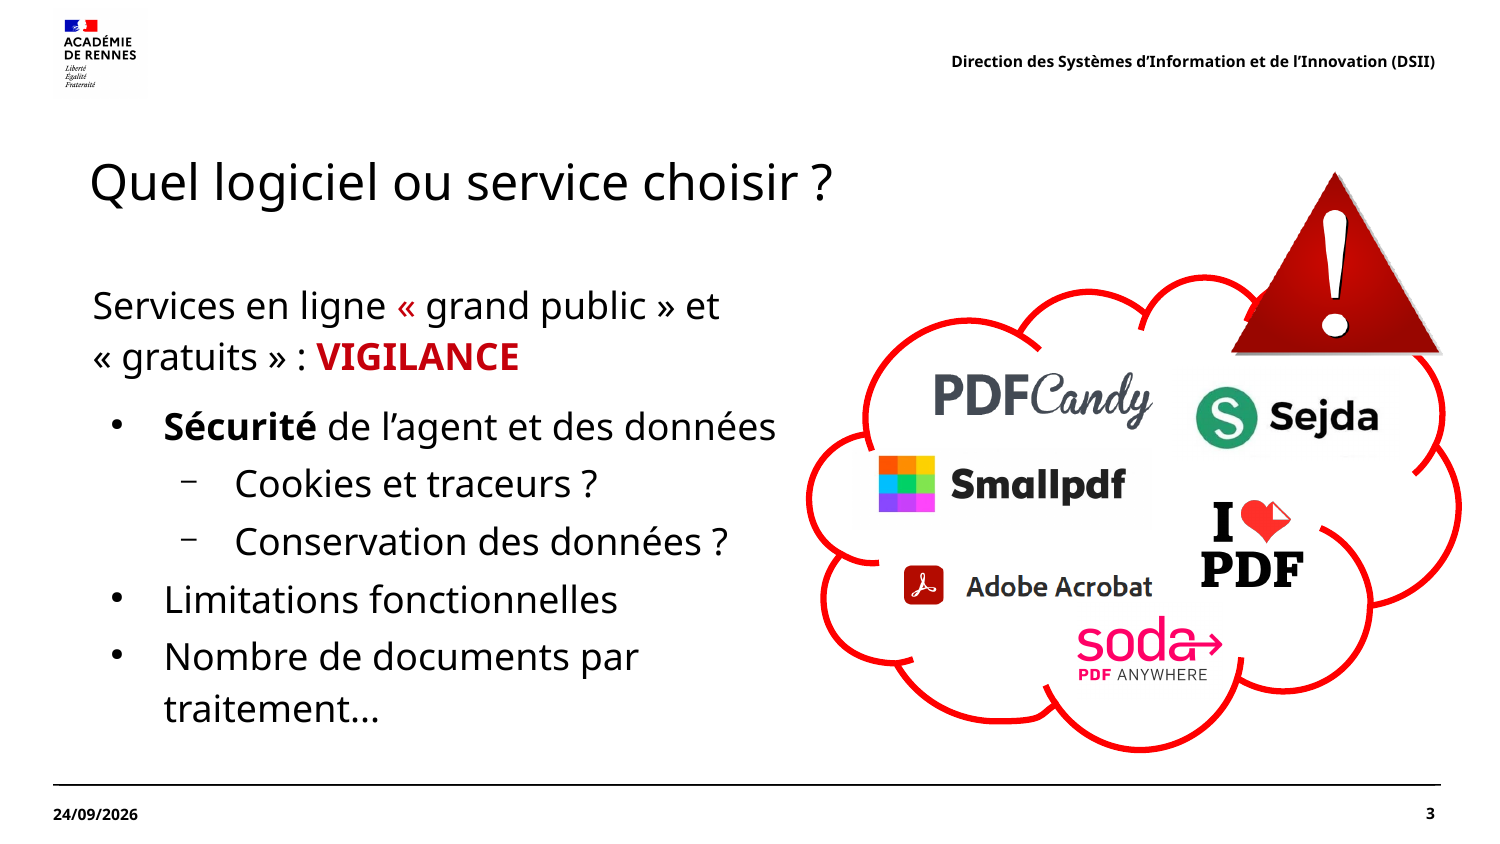

Direction des Systèmes d’Information et de l’Innovation (DSII)
# Quel logiciel ou service choisir ?
Services en ligne « grand public » et « gratuits » : VIGILANCE
Sécurité de l’agent et des données
Cookies et traceurs ?
Conservation des données ?
Limitations fonctionnelles
Nombre de documents par traitement...